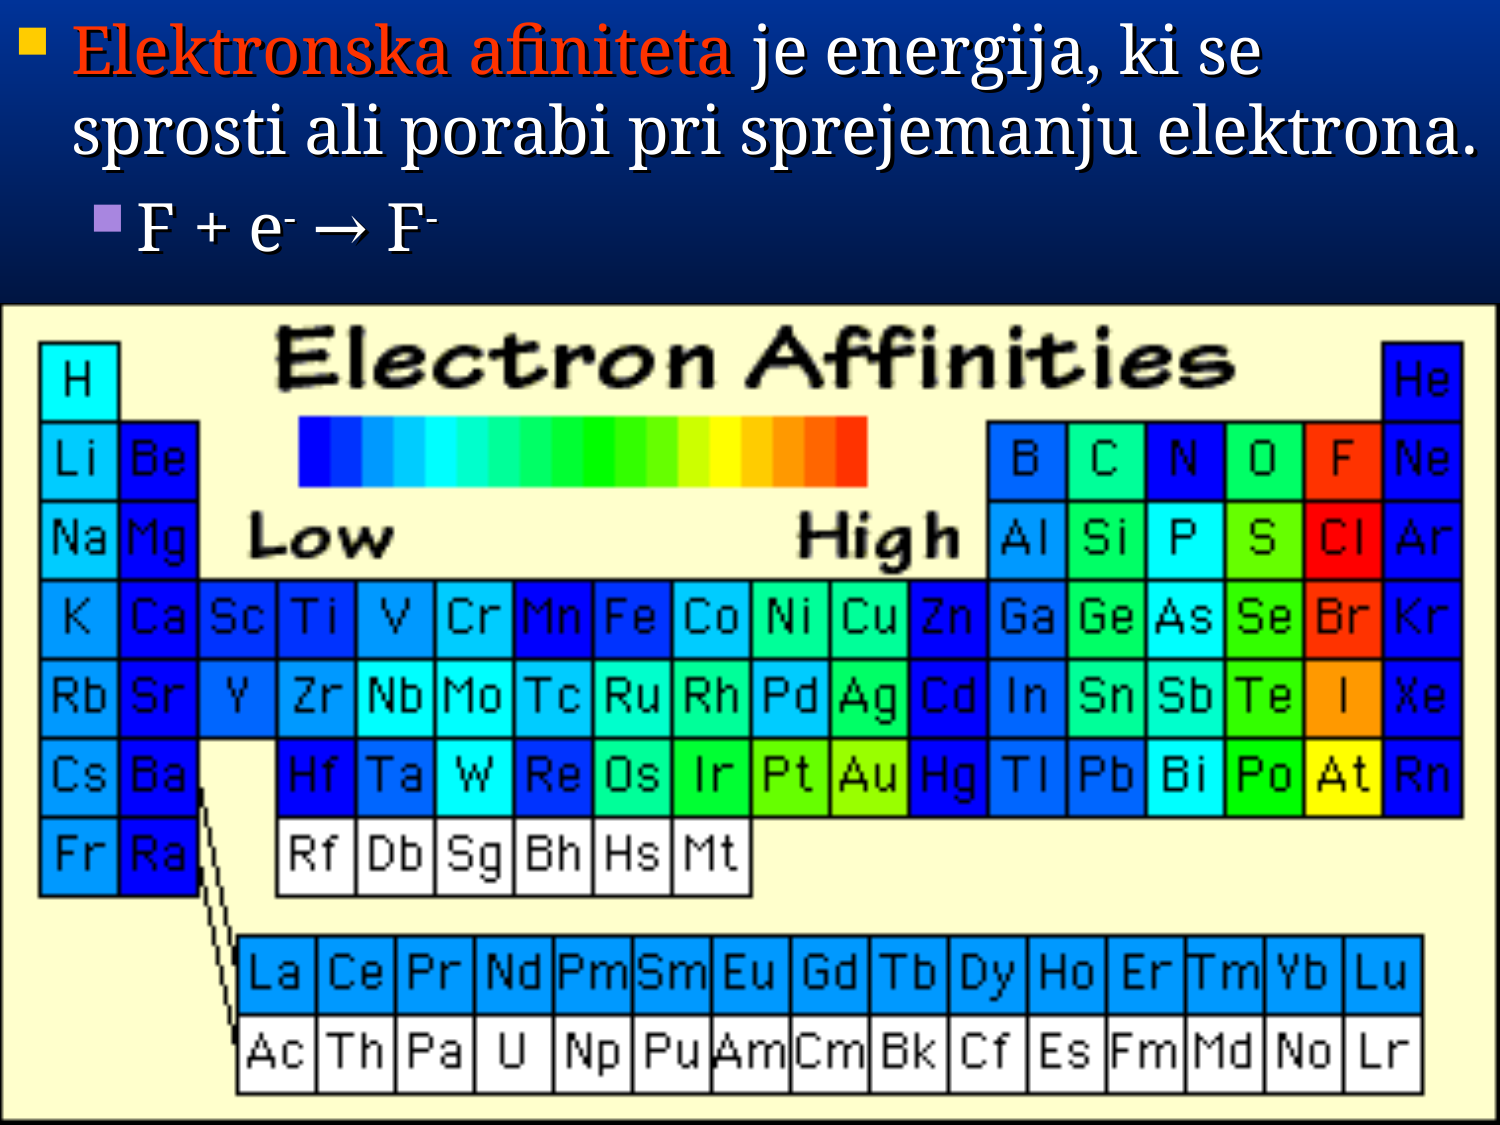

# Elektronska afiniteta je energija, ki se sprosti ali porabi pri sprejemanju elektrona.
F + e- → F-